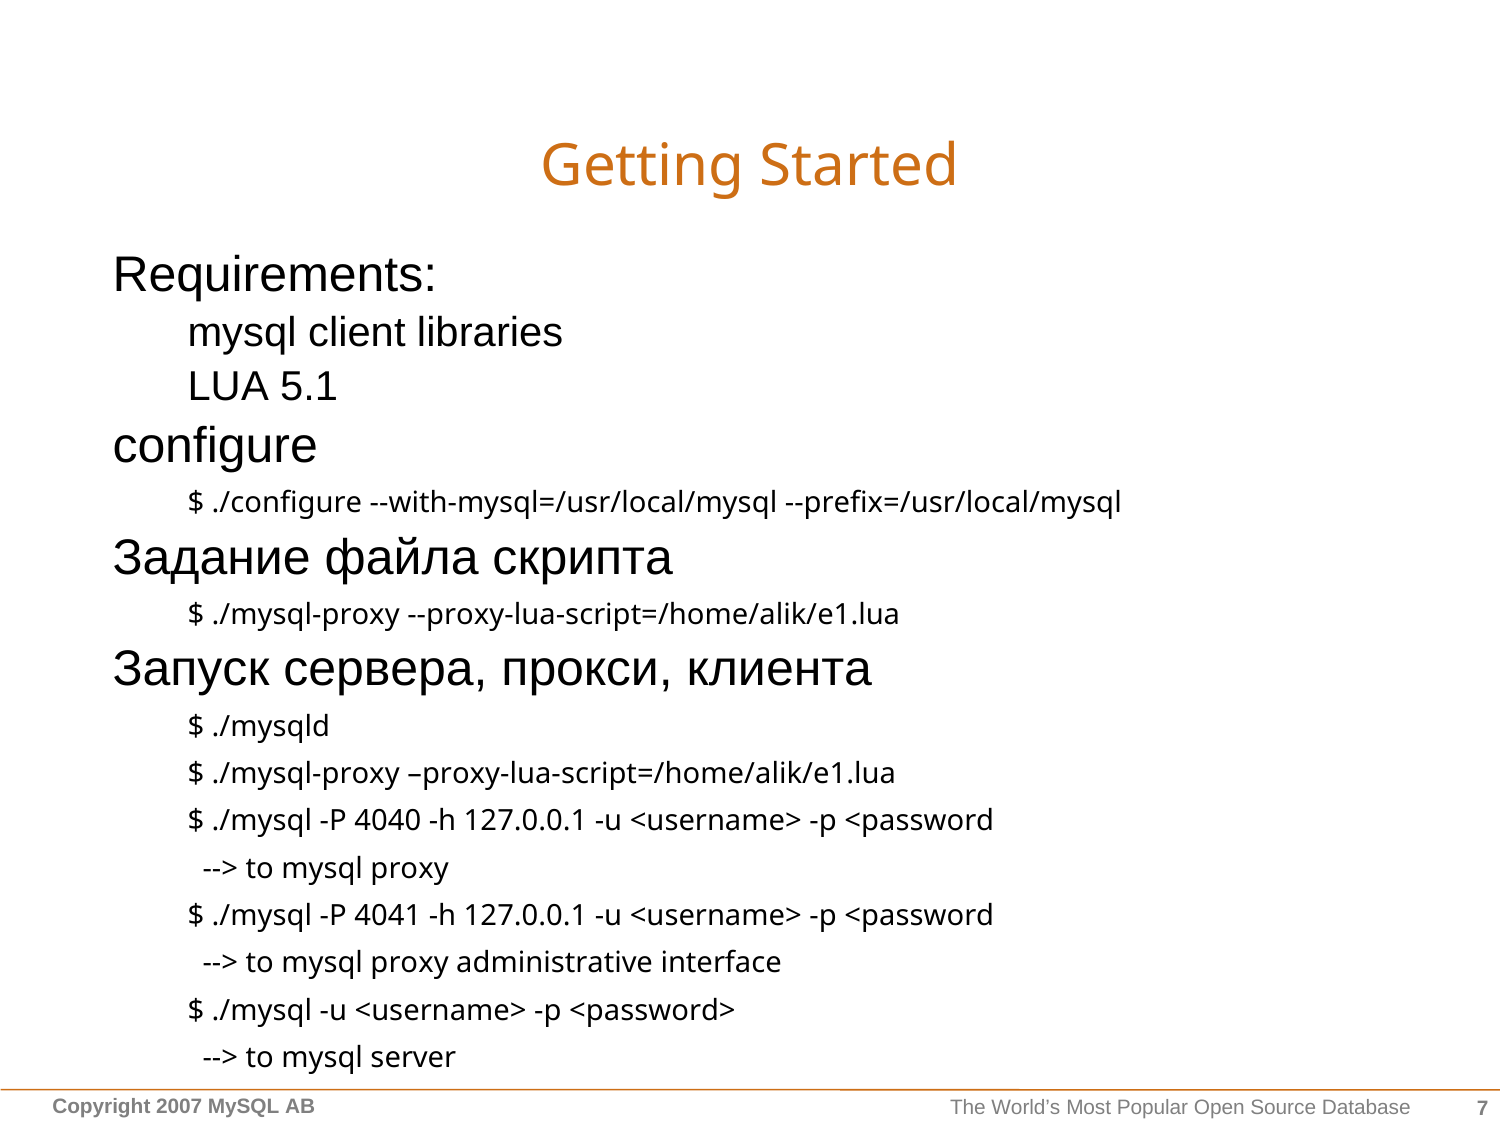

# Getting Started
Requirements:
mysql client libraries
LUA 5.1
configure
$ ./configure --with-mysql=/usr/local/mysql --prefix=/usr/local/mysql
Задание файла скрипта
$ ./mysql-proxy --proxy-lua-script=/home/alik/e1.lua
Запуск сервера, прокси, клиента
$ ./mysqld
$ ./mysql-proxy –proxy-lua-script=/home/alik/e1.lua
$ ./mysql -P 4040 -h 127.0.0.1 -u <username> -p <password
 --> to mysql proxy
$ ./mysql -P 4041 -h 127.0.0.1 -u <username> -p <password
 --> to mysql proxy administrative interface
$ ./mysql -u <username> -p <password>
 --> to mysql server